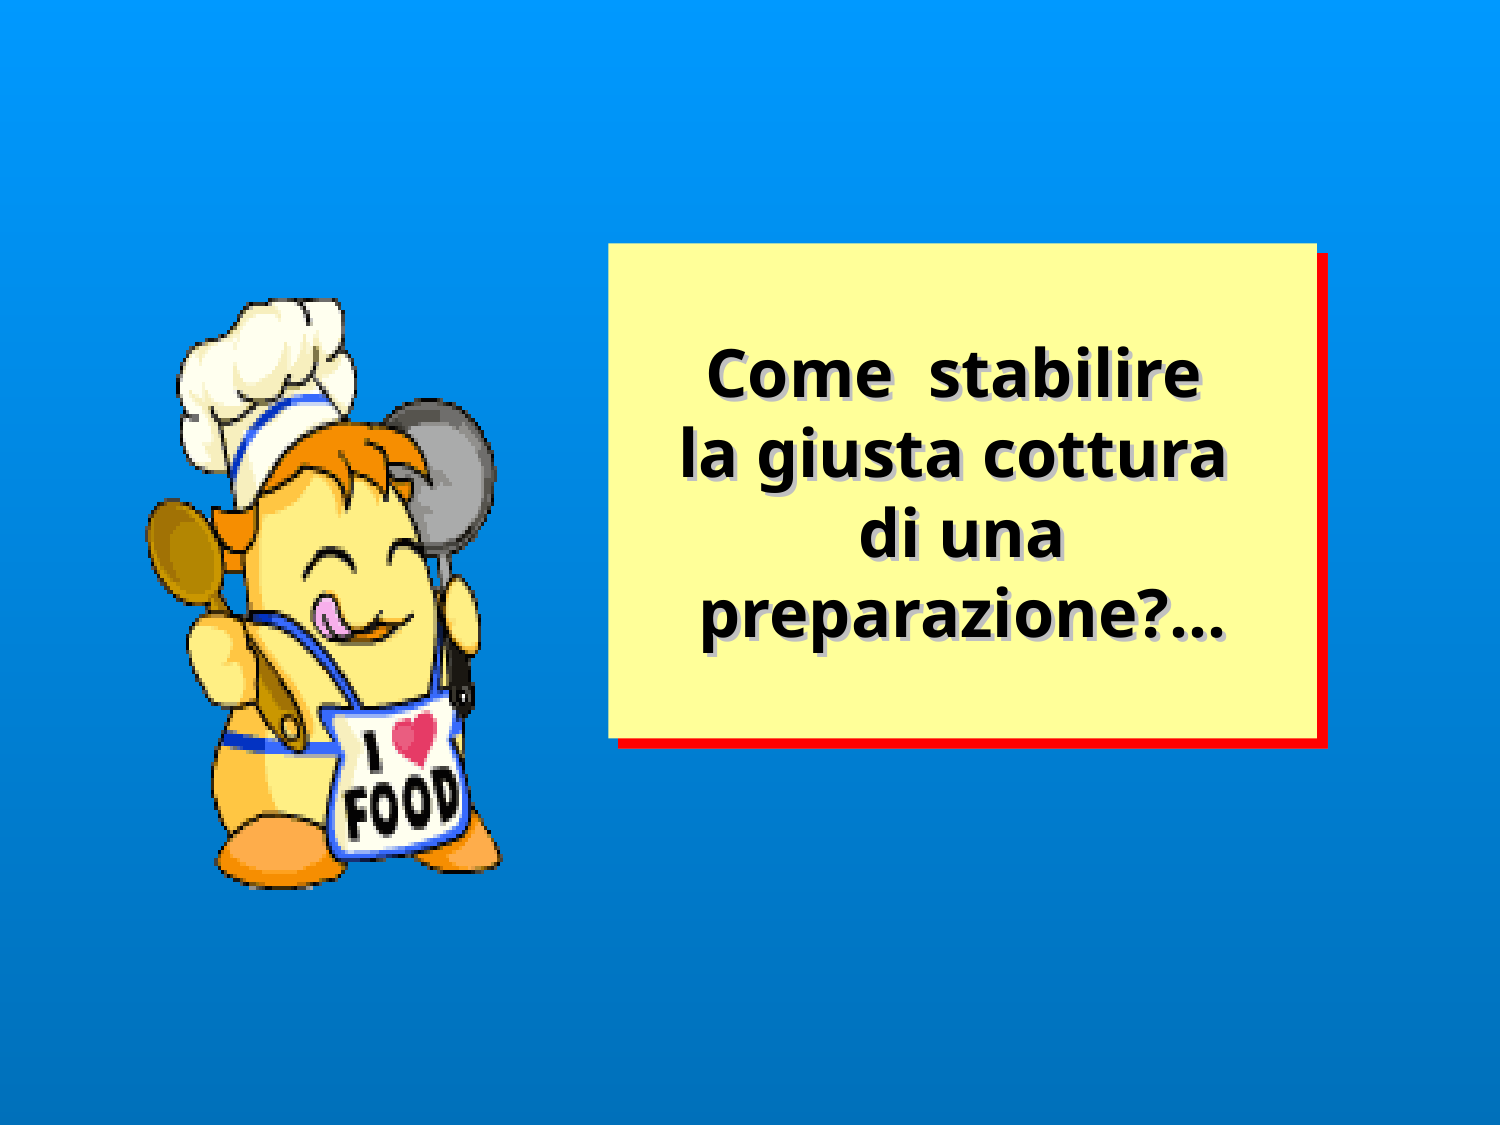

Come stabilire
la giusta cottura
di una preparazione?…